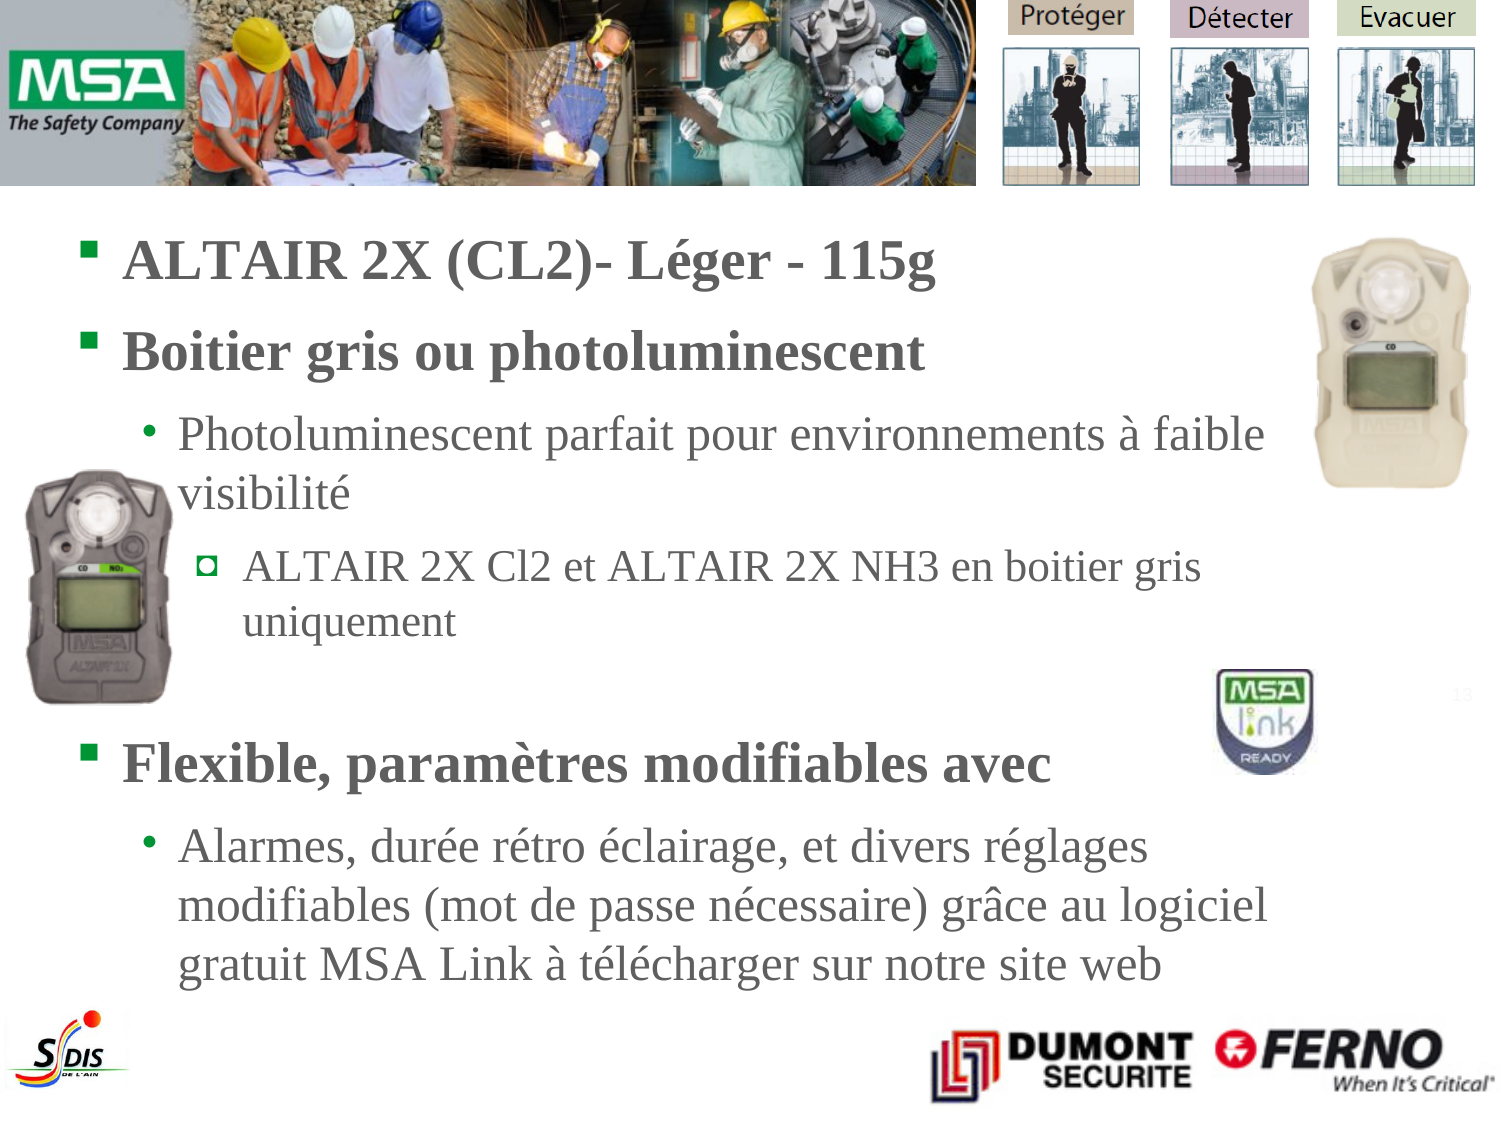

ALTAIR 2X (CL2)- Léger - 115g
Boitier gris ou photoluminescent
Photoluminescent parfait pour environnements à faible visibilité
ALTAIR 2X Cl2 et ALTAIR 2X NH3 en boitier gris uniquement
Flexible, paramètres modifiables avec
Alarmes, durée rétro éclairage, et divers réglages modifiables (mot de passe nécessaire) grâce au logiciel gratuit MSA Link à télécharger sur notre site web